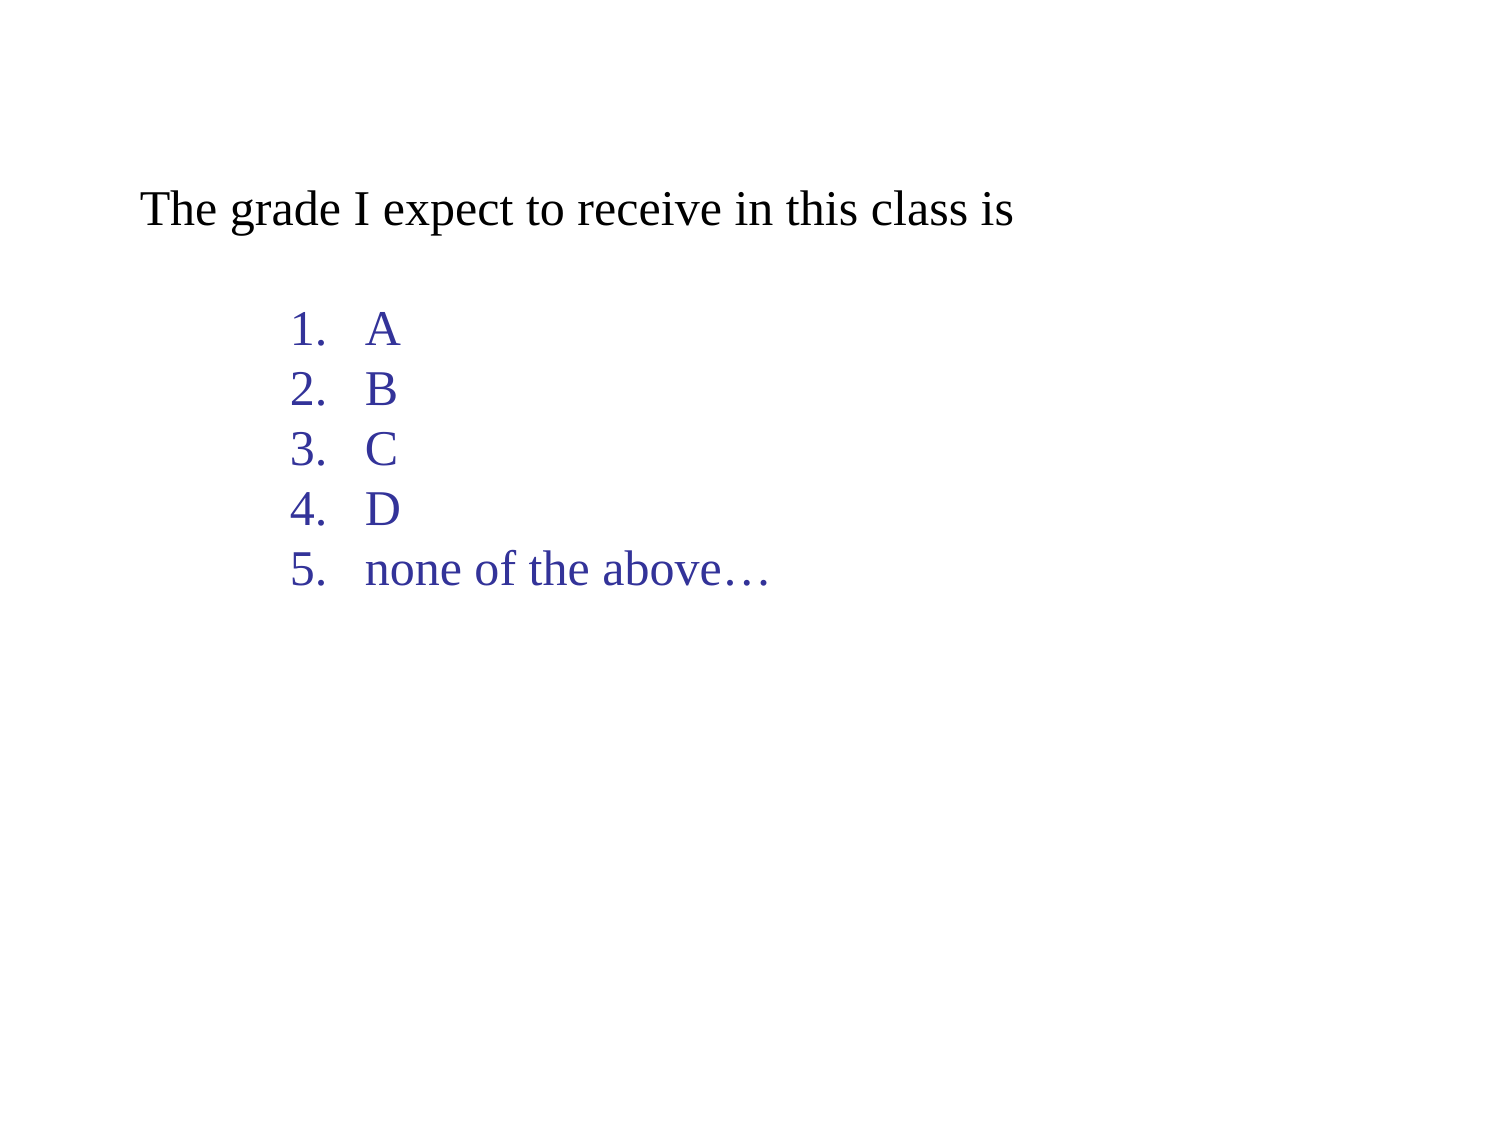

The grade I expect to receive in this class is
	1. A
	2. B
	3. C
	4. D
	5. none of the above…